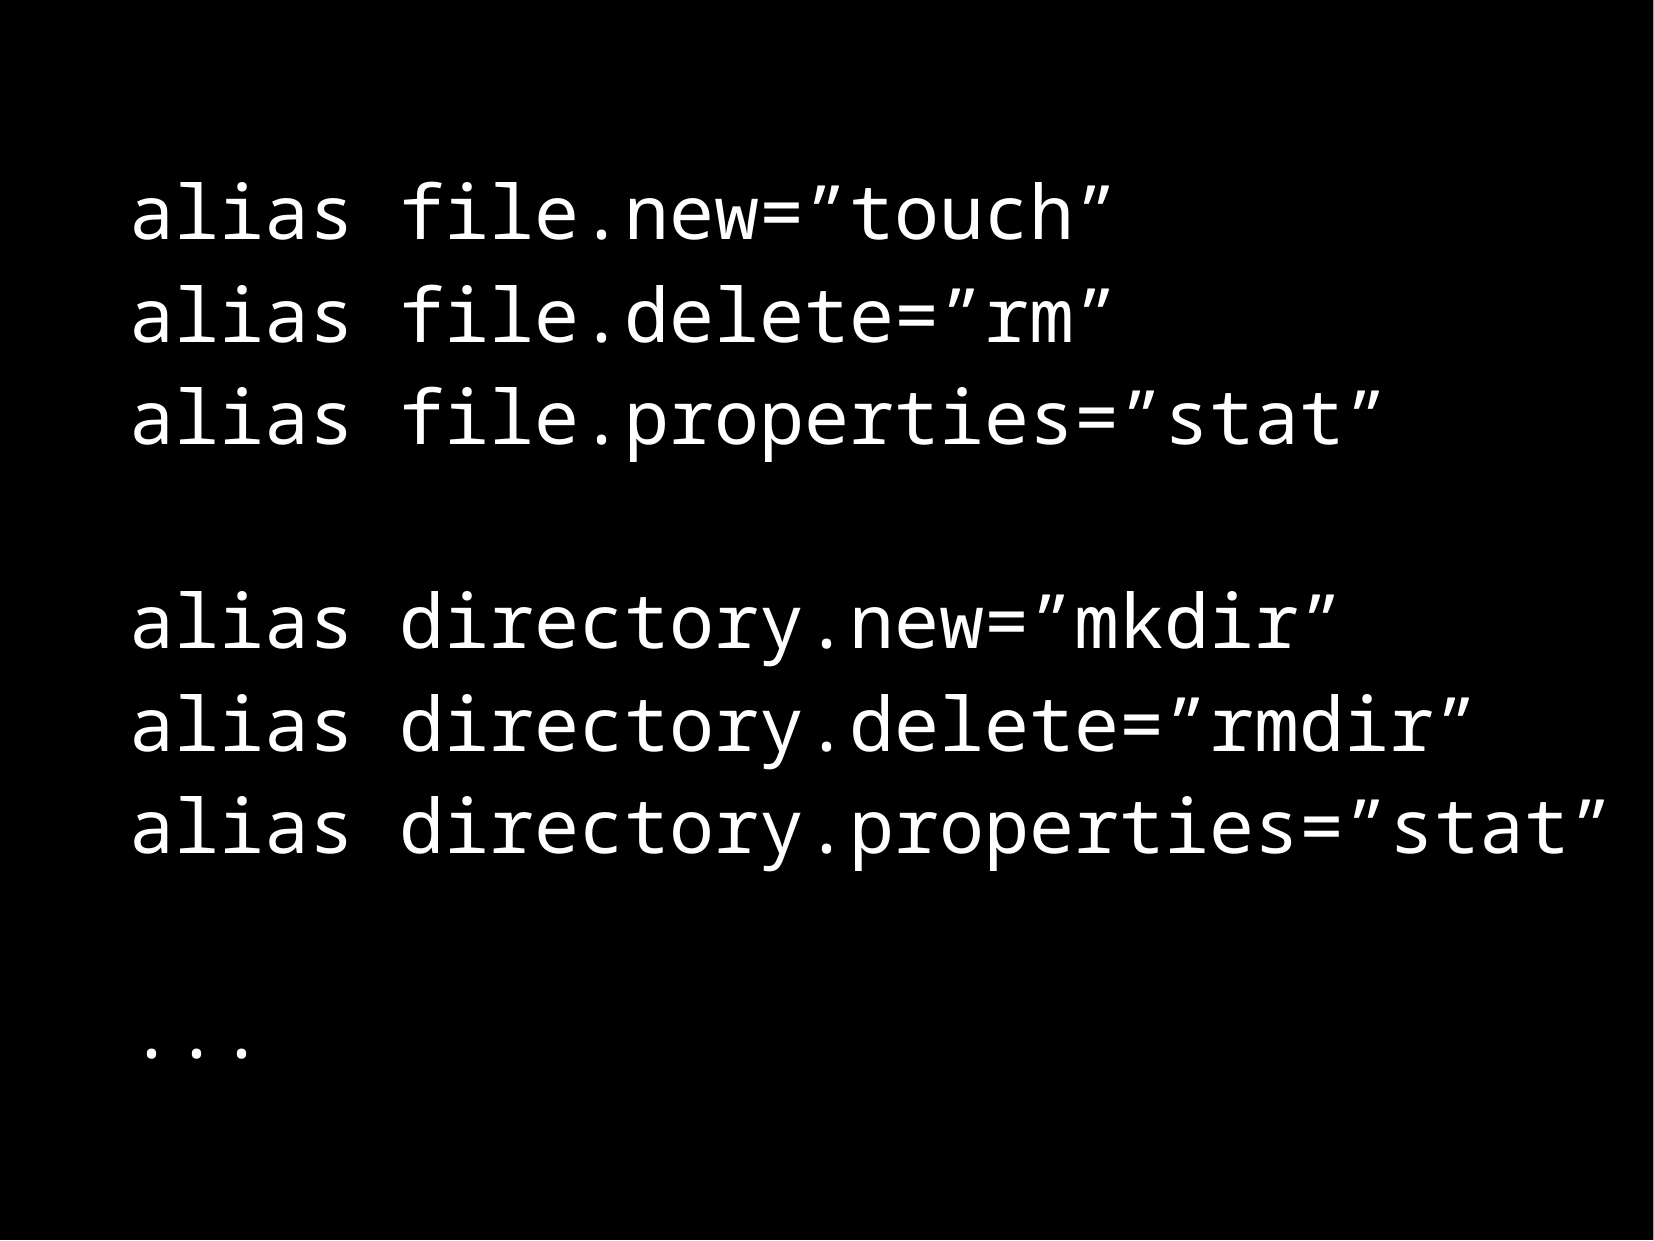

# alias file.new=”touch” alias file.delete=”rm” alias file.properties=”stat” alias directory.new=”mkdir” alias directory.delete=”rmdir” alias directory.properties=”stat” ...